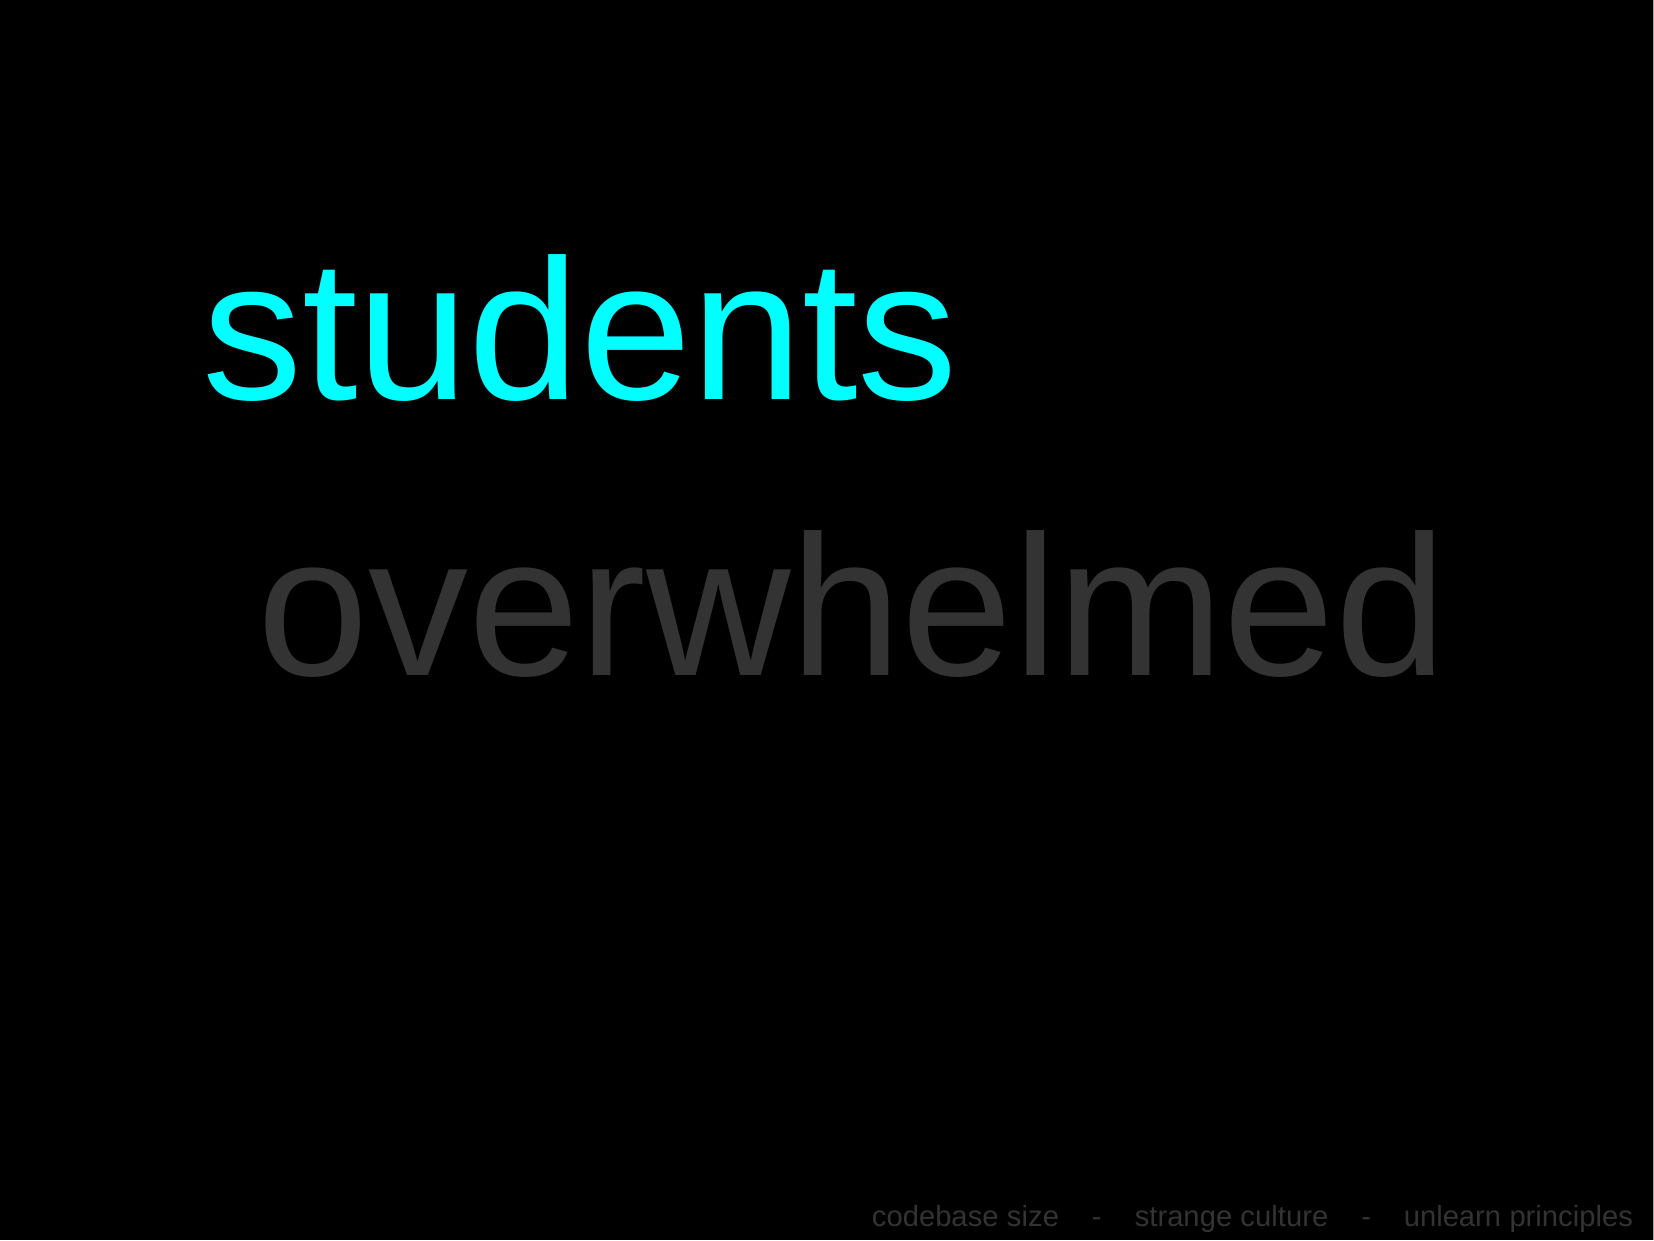

students
overwhelmed
codebase size - strange culture - unlearn principles